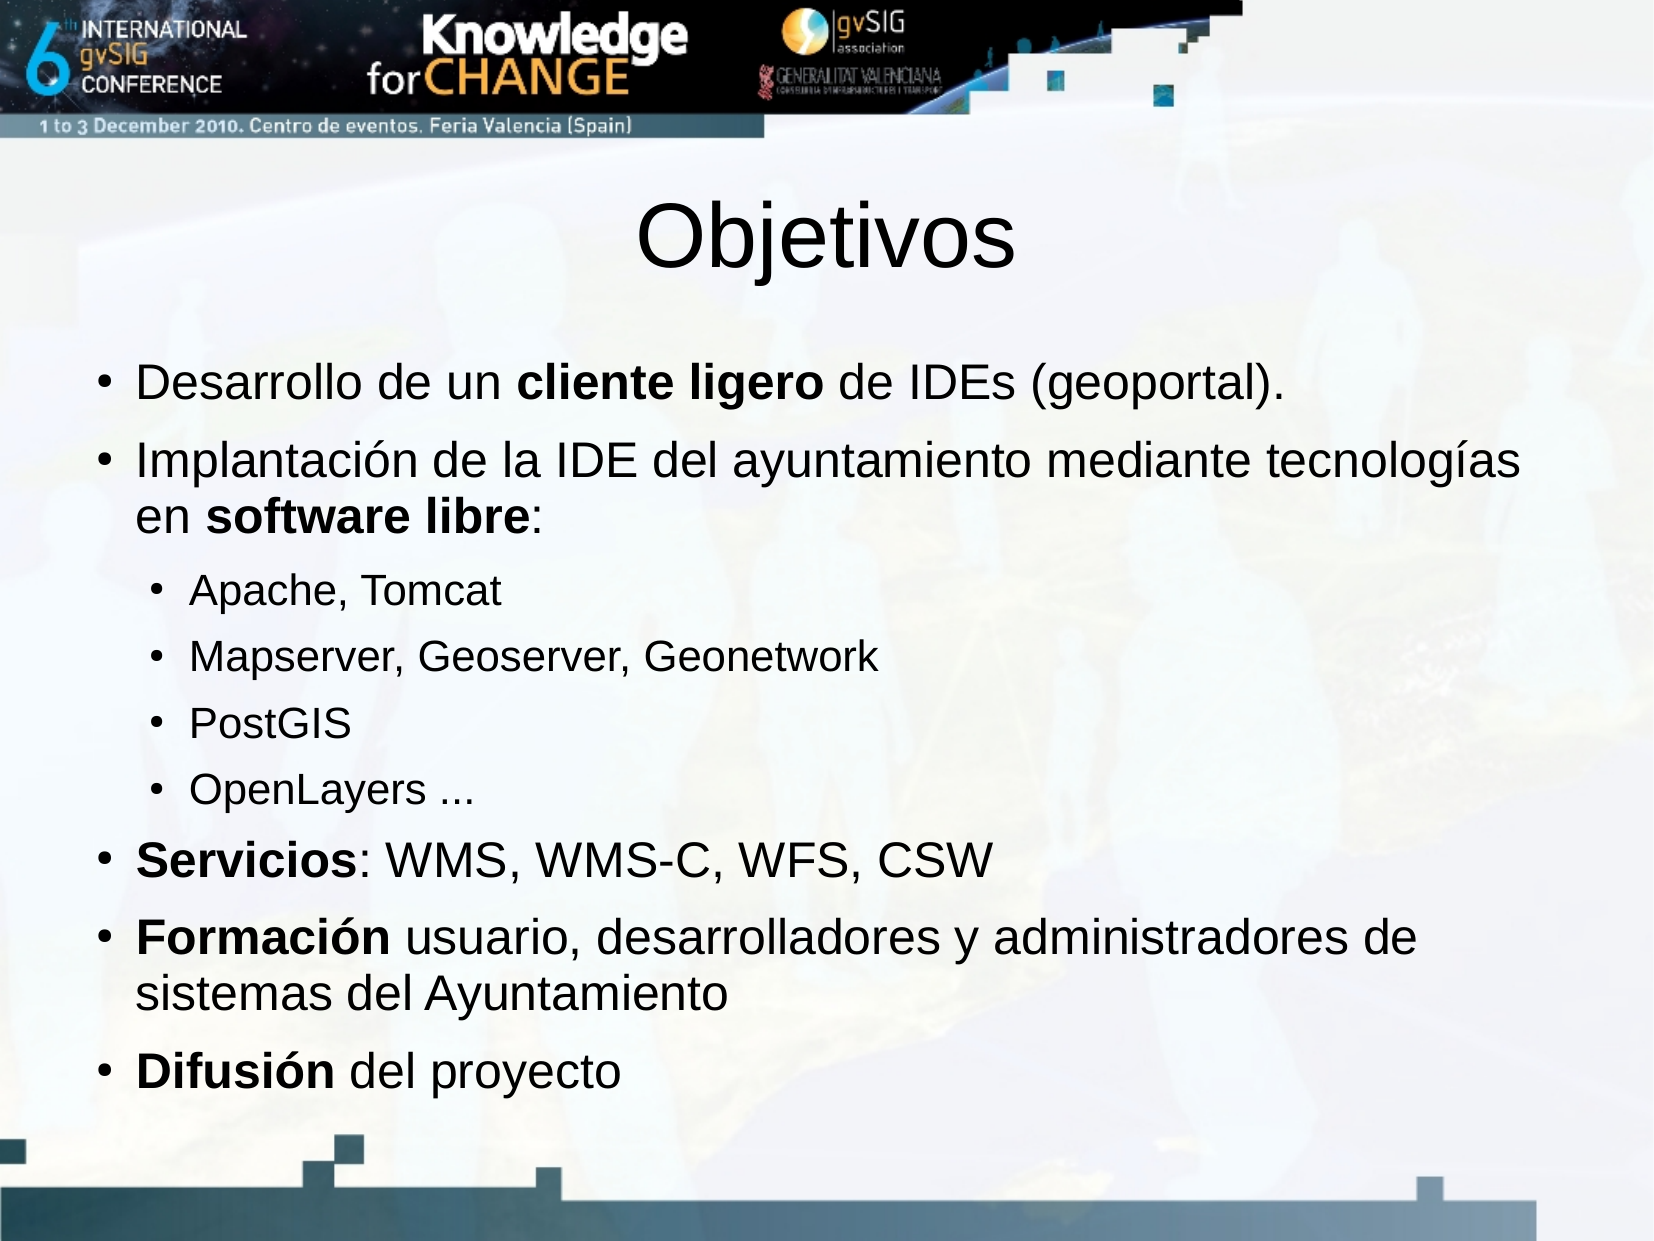

# Objetivos
Desarrollo de un cliente ligero de IDEs (geoportal).
Implantación de la IDE del ayuntamiento mediante tecnologías en software libre:
Apache, Tomcat
Mapserver, Geoserver, Geonetwork
PostGIS
OpenLayers ...
Servicios: WMS, WMS-C, WFS, CSW
Formación usuario, desarrolladores y administradores de sistemas del Ayuntamiento
Difusión del proyecto